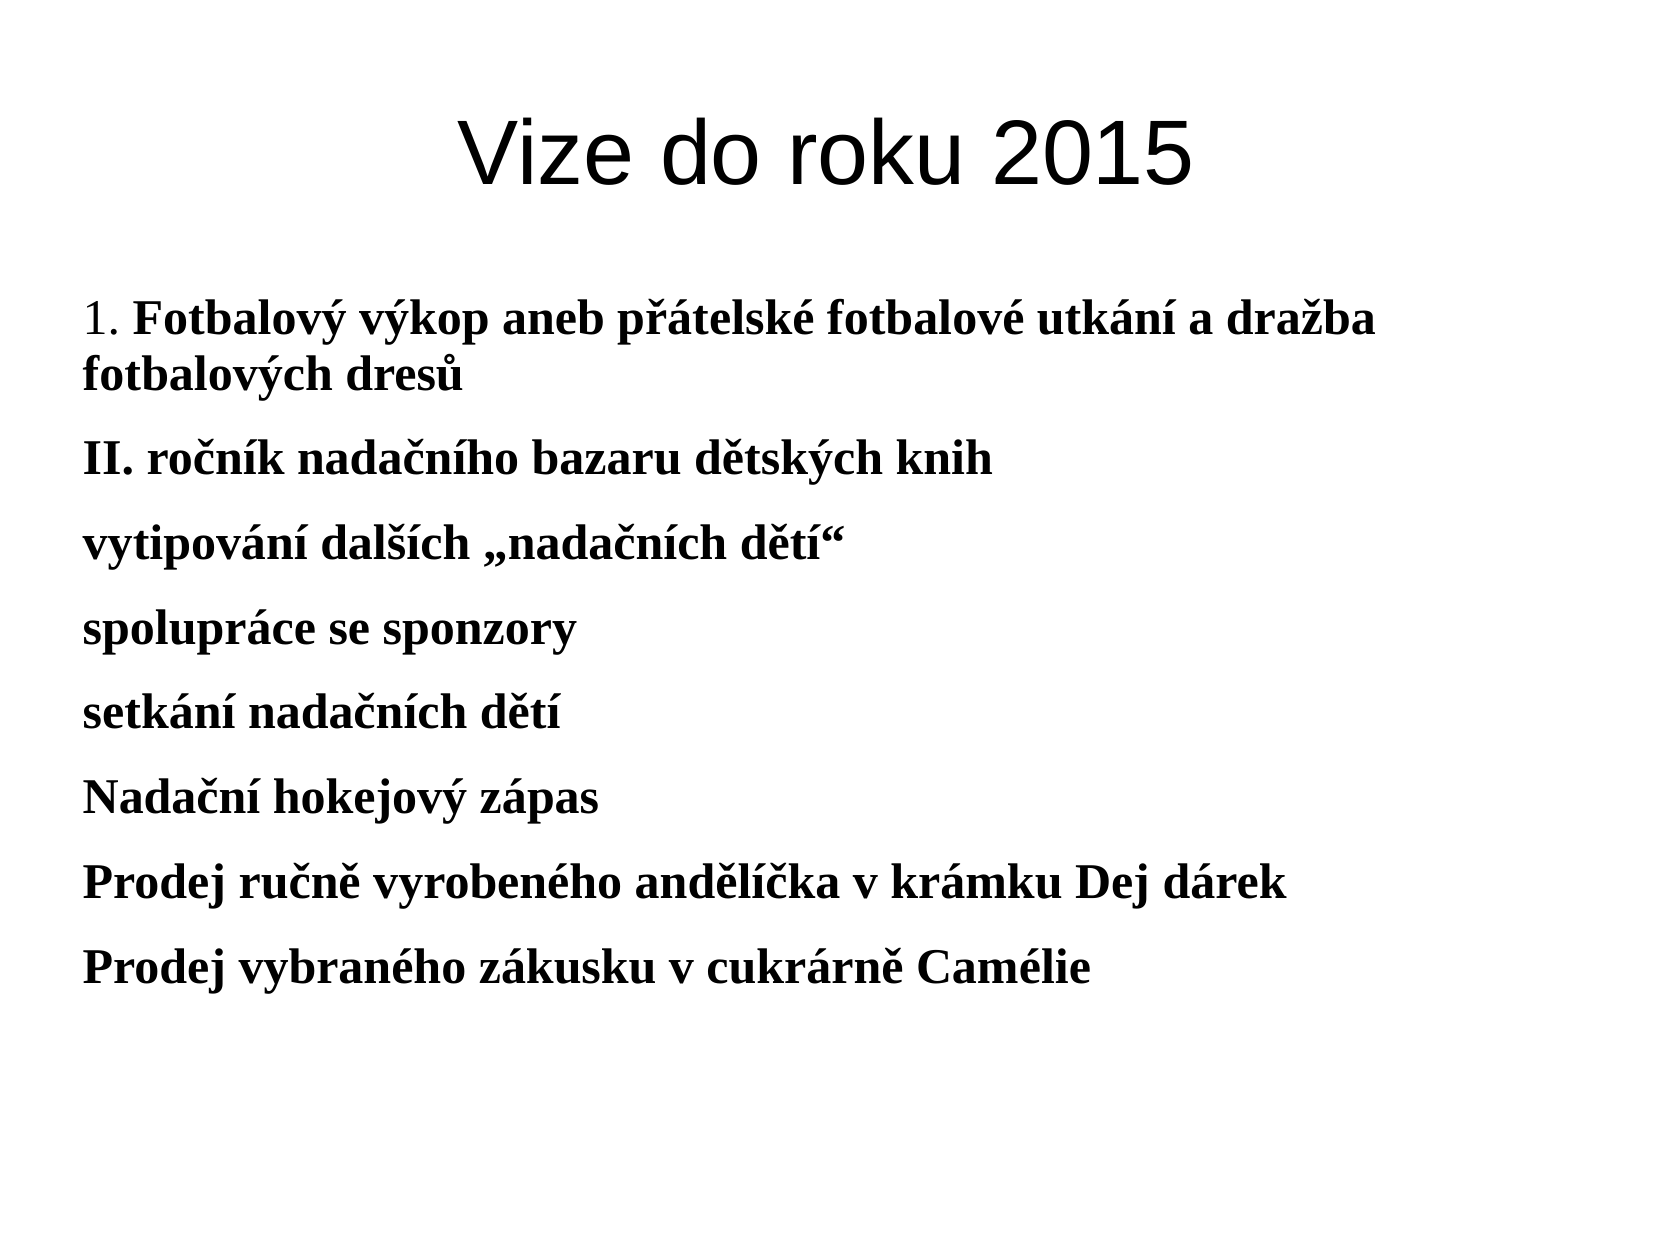

# Vize do roku 2015
1. Fotbalový výkop aneb přátelské fotbalové utkání a dražba fotbalových dresů
II. ročník nadačního bazaru dětských knih
vytipování dalších „nadačních dětí“
spolupráce se sponzory
setkání nadačních dětí
Nadační hokejový zápas
Prodej ručně vyrobeného andělíčka v krámku Dej dárek
Prodej vybraného zákusku v cukrárně Camélie